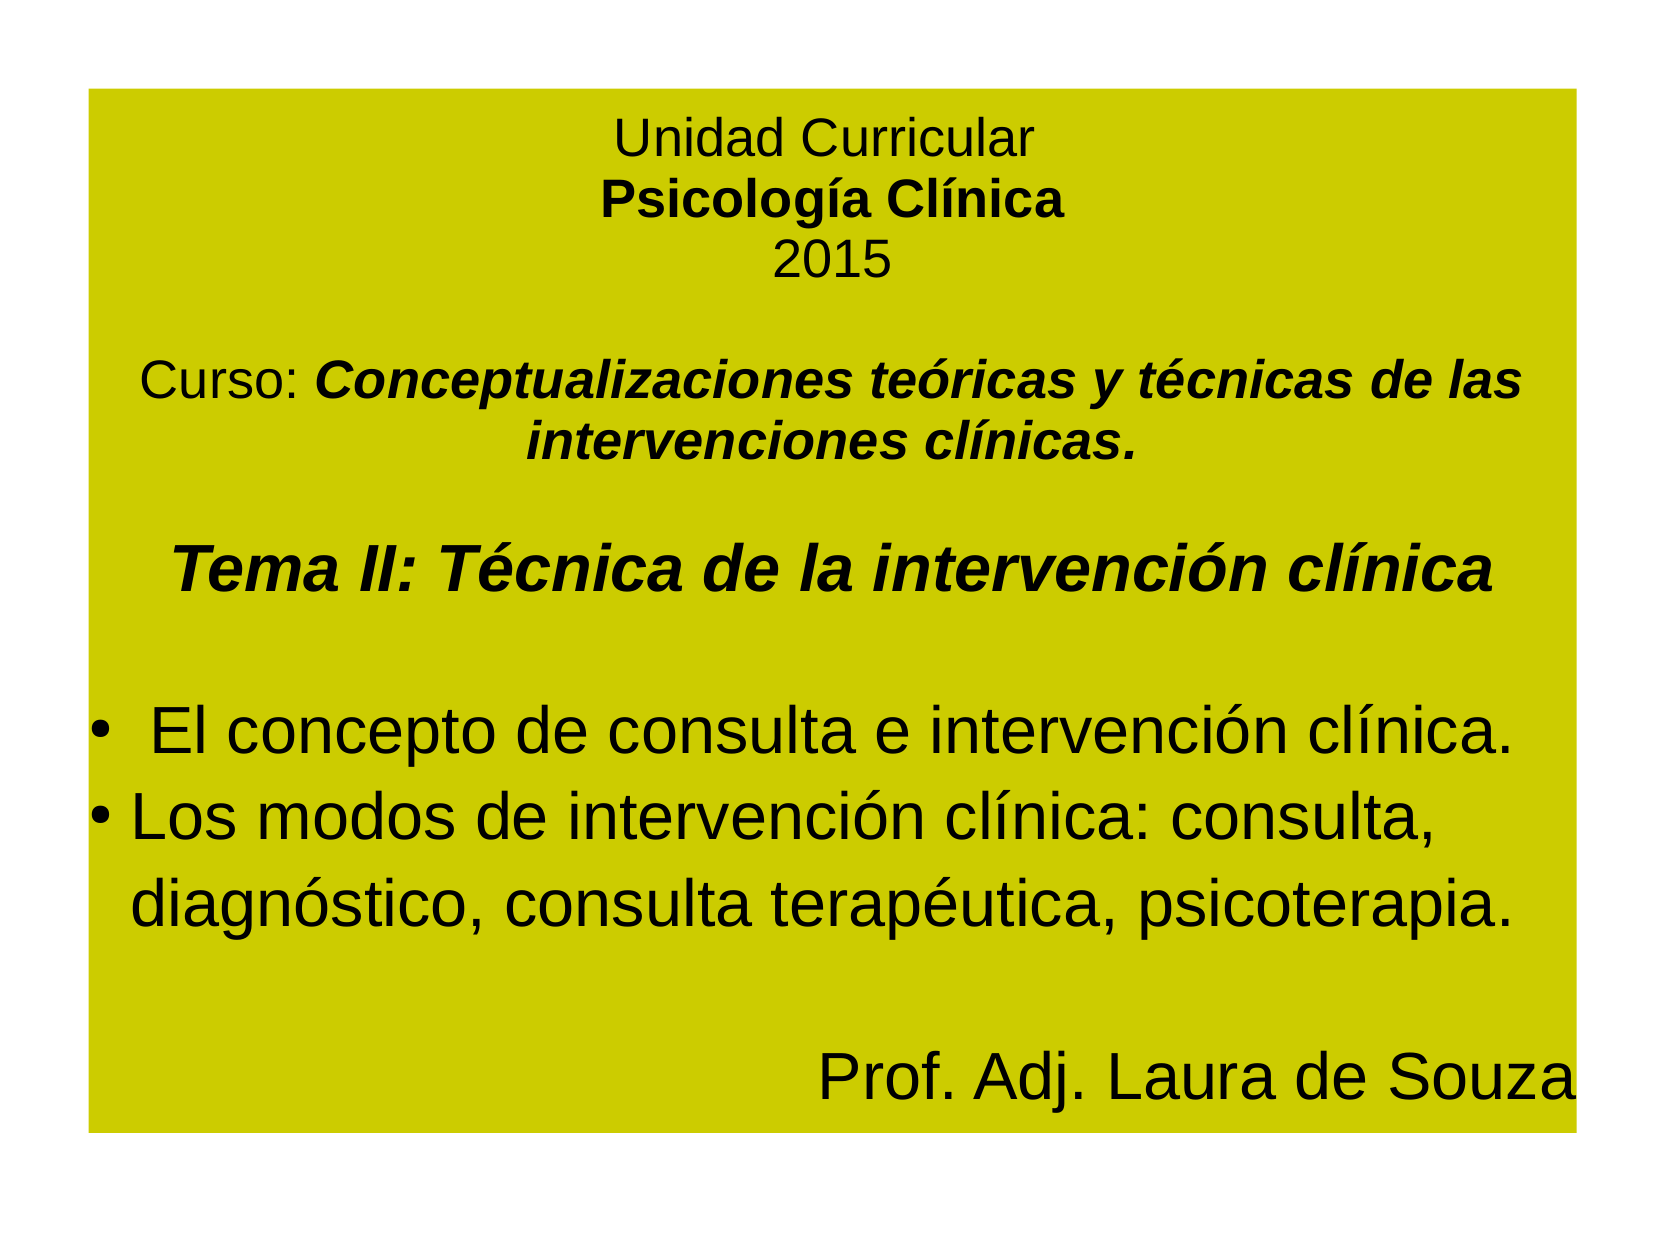

# Unidad Curricular
Psicología Clínica
2015
Curso: Conceptualizaciones teóricas y técnicas de las intervenciones clínicas.
Tema II: Técnica de la intervención clínica
 El concepto de consulta e intervención clínica.
 Los modos de intervención clínica: consulta,
 diagnóstico, consulta terapéutica, psicoterapia.
Prof. Adj. Laura de Souza